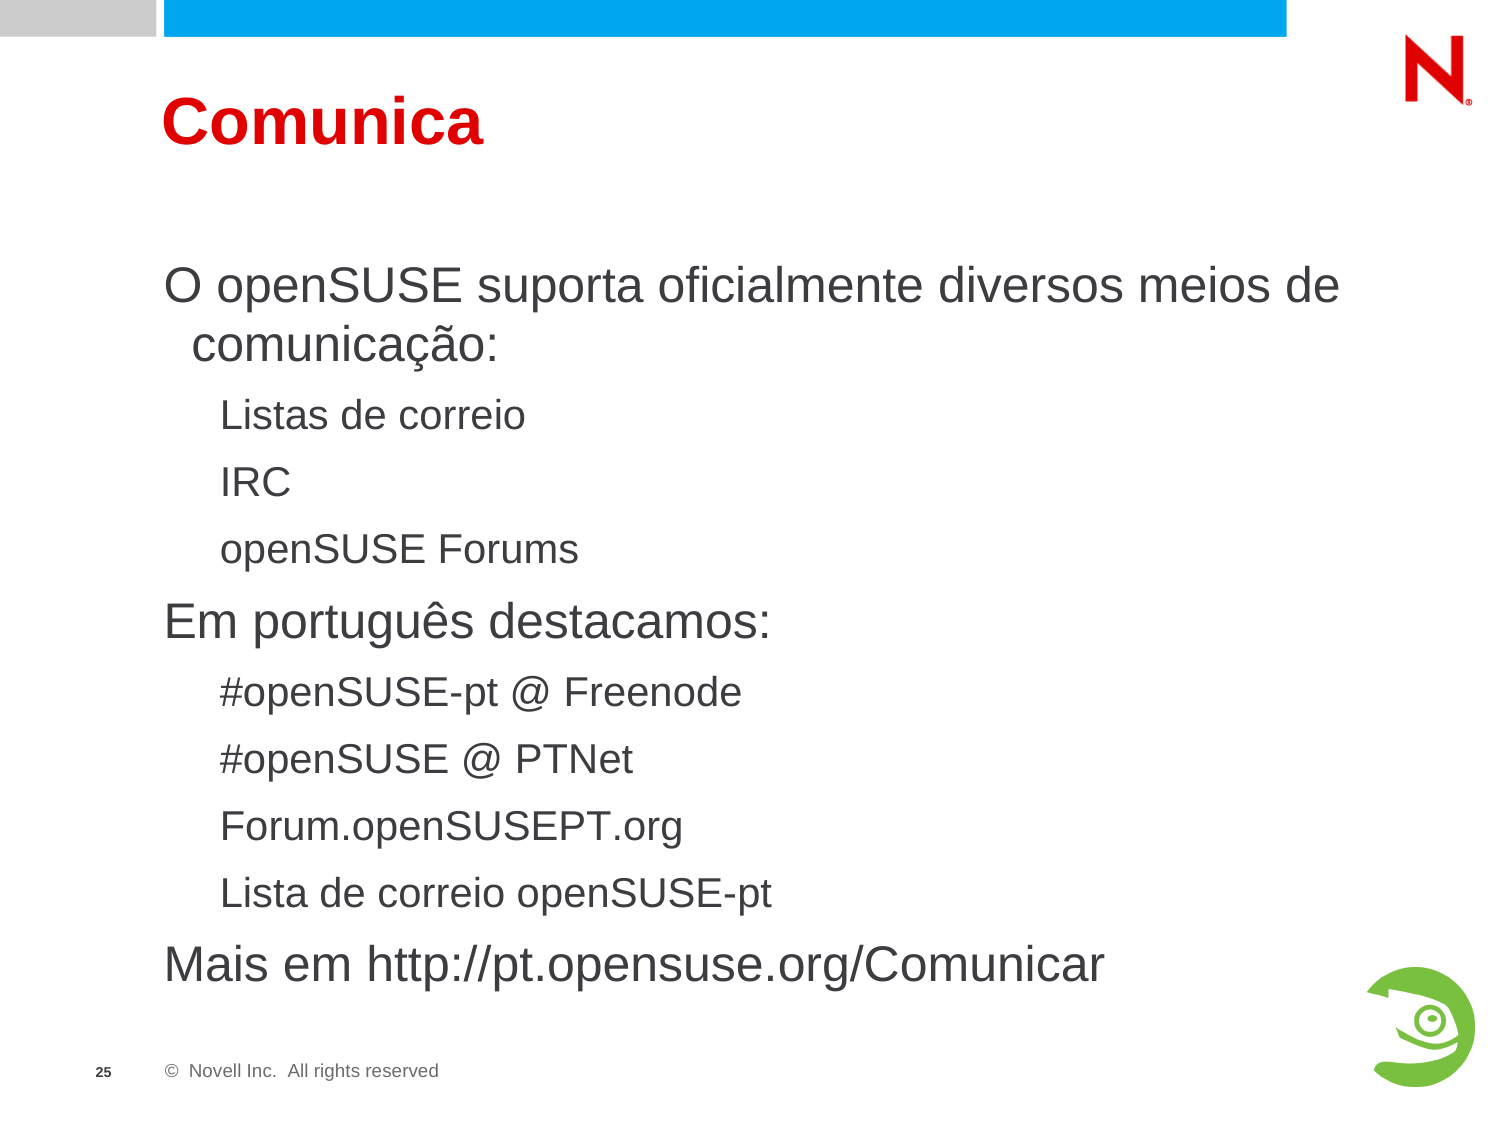

# Comunica
O openSUSE suporta oficialmente diversos meios de comunicação:
Listas de correio
IRC
openSUSE Forums
Em português destacamos:
#openSUSE-pt @ Freenode
#openSUSE @ PTNet
Forum.openSUSEPT.org
Lista de correio openSUSE-pt
Mais em http://pt.opensuse.org/Comunicar